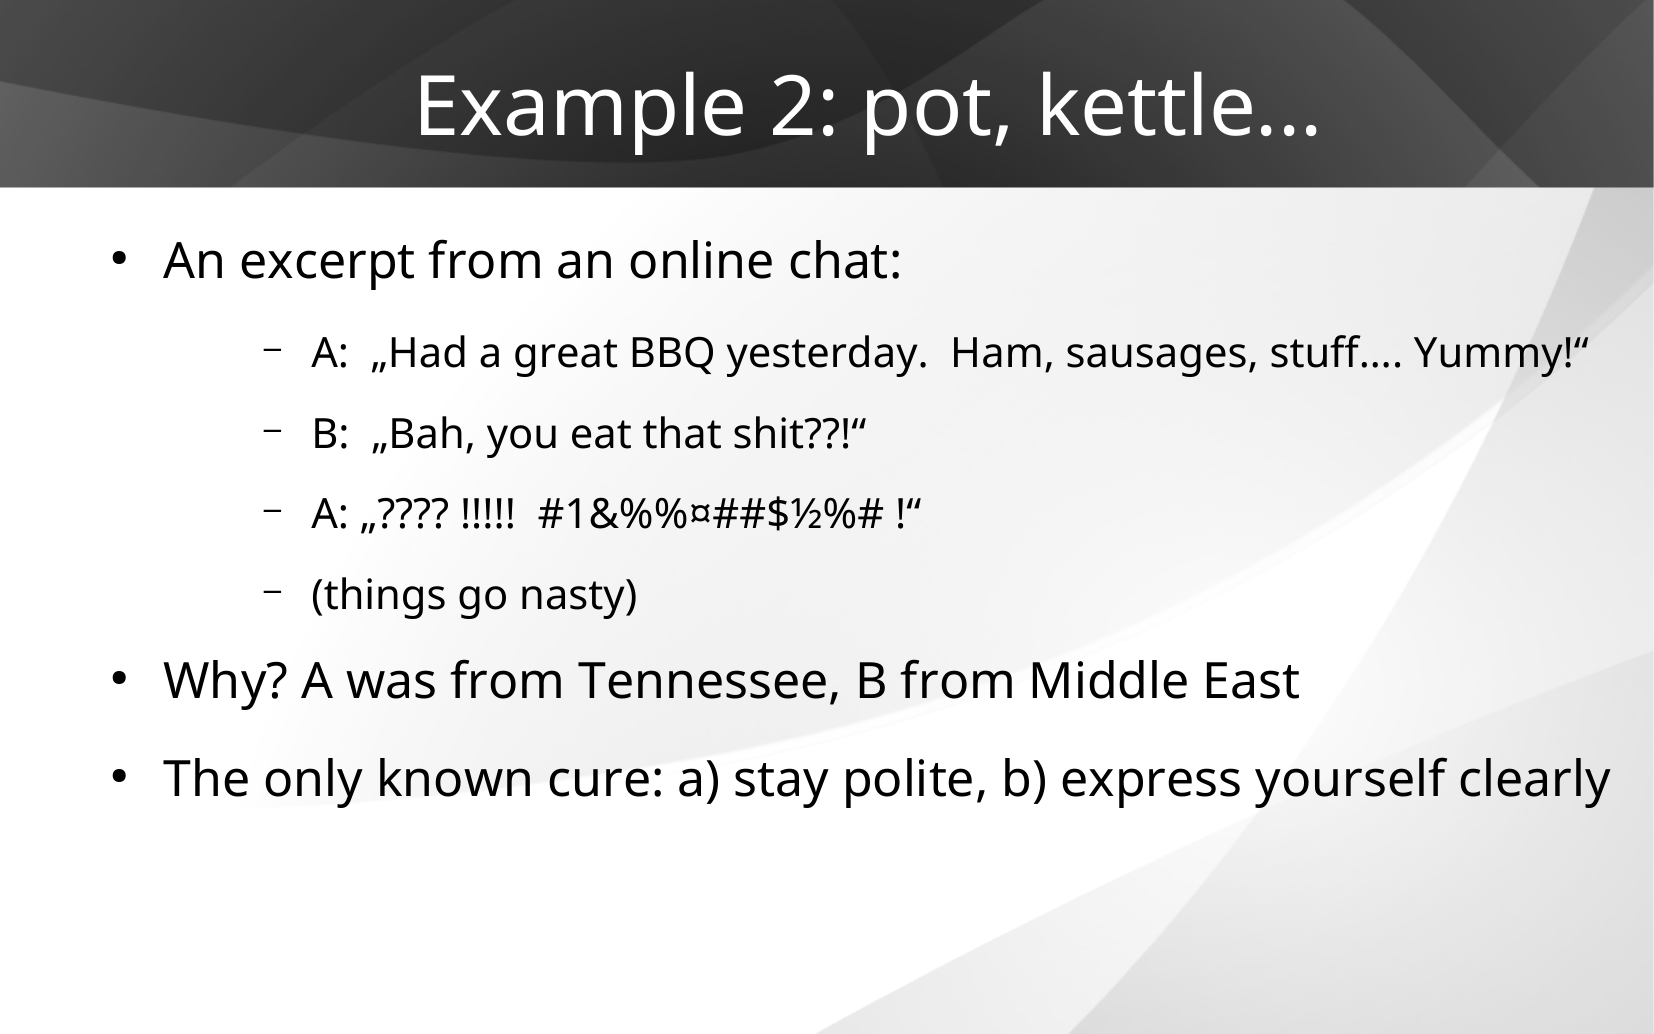

# Example 2: pot, kettle...
An excerpt from an online chat:
A: „Had a great BBQ yesterday. Ham, sausages, stuff…. Yummy!“
B: „Bah, you eat that shit??!“
A: „???? !!!!! #1&%%¤##$½%# !“
(things go nasty)
Why? A was from Tennessee, B from Middle East
The only known cure: a) stay polite, b) express yourself clearly